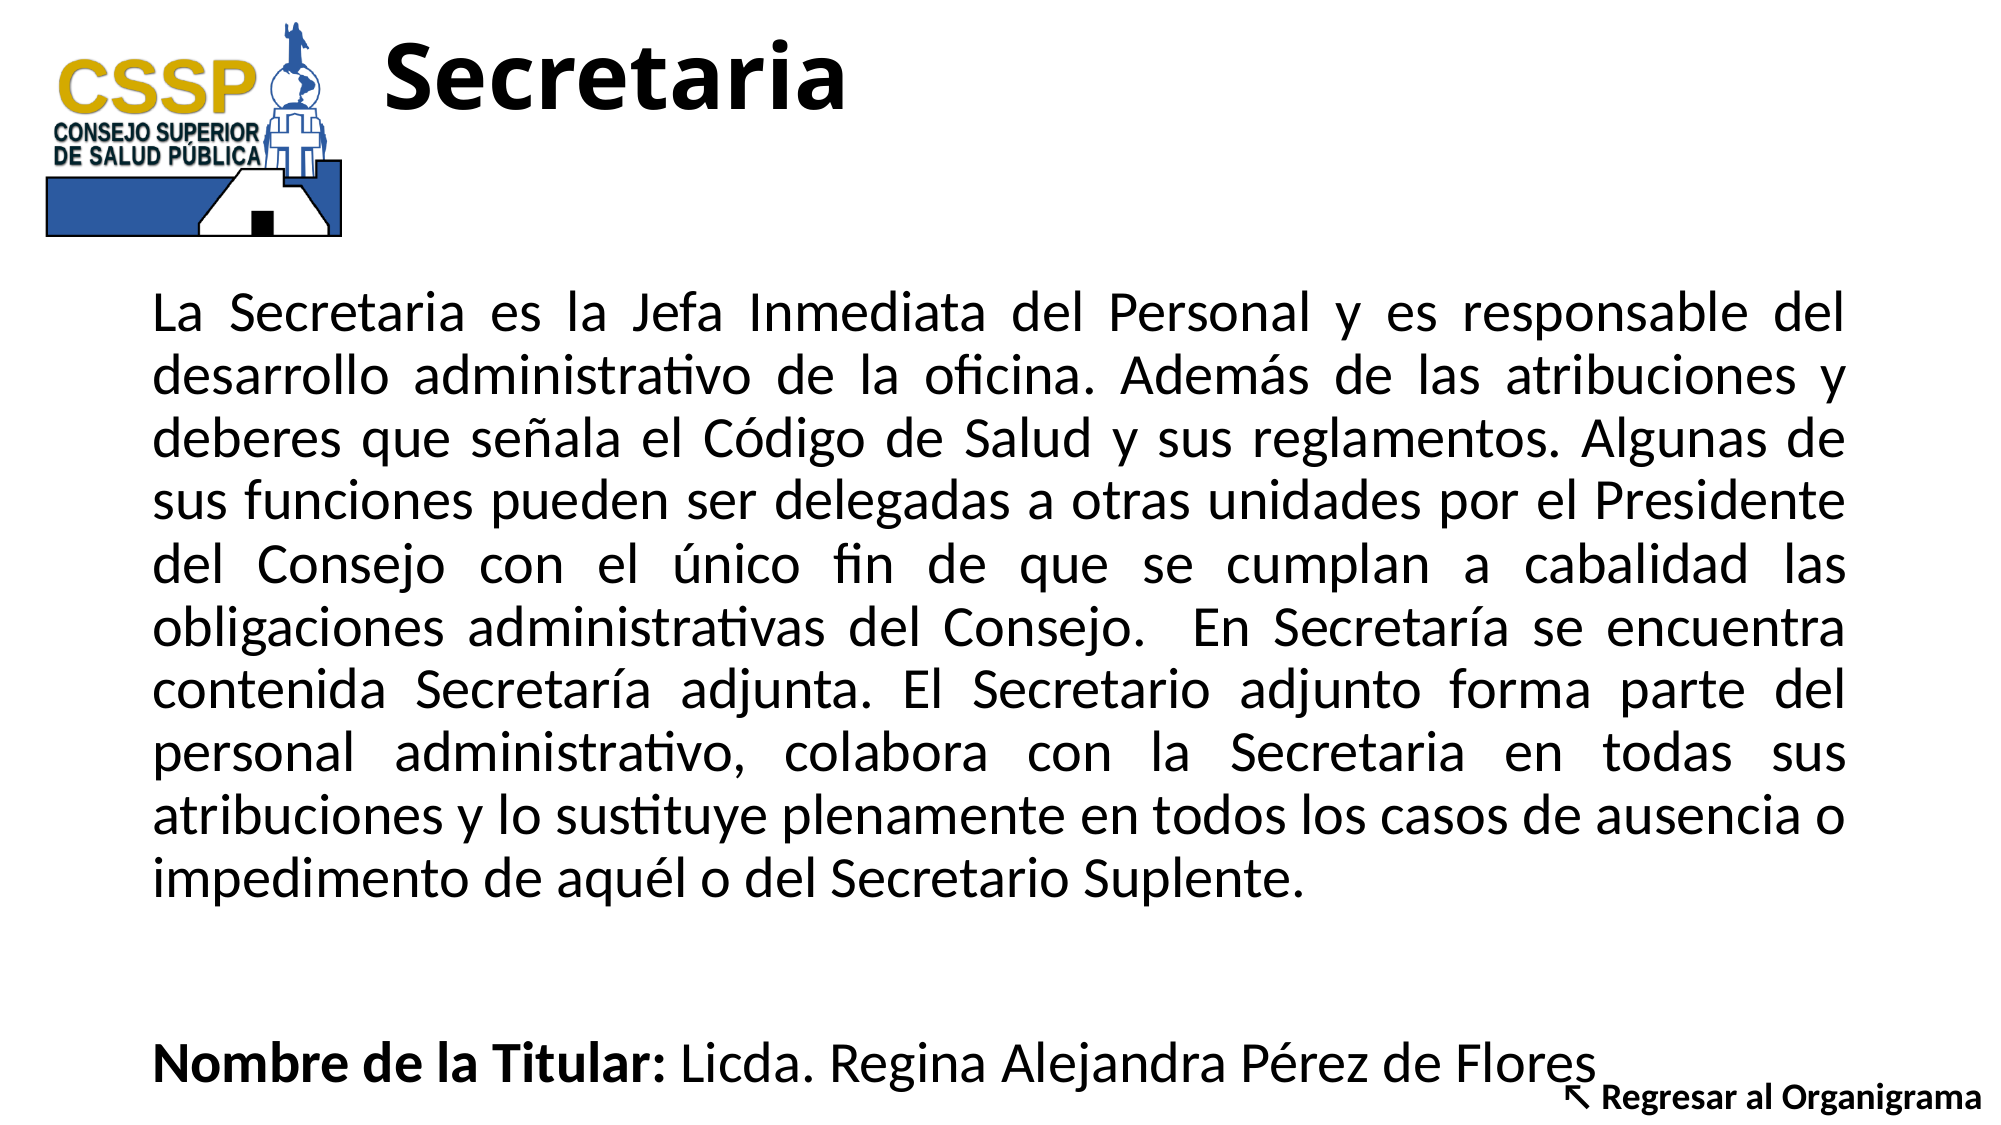

# Secretaria
La Secretaria es la Jefa Inmediata del Personal y es responsable del desarrollo administrativo de la oficina. Además de las atribuciones y deberes que señala el Código de Salud y sus reglamentos. Algunas de sus funciones pueden ser delegadas a otras unidades por el Presidente del Consejo con el único fin de que se cumplan a cabalidad las obligaciones administrativas del Consejo. En Secretaría se encuentra contenida Secretaría adjunta. El Secretario adjunto forma parte del personal administrativo, colabora con la Secretaria en todas sus atribuciones y lo sustituye plenamente en todos los casos de ausencia o impedimento de aquél o del Secretario Suplente.
Nombre de la Titular: Licda. Regina Alejandra Pérez de Flores
Mujeres: 1
Hombres: 2
Total de empleados: 3
↖ Regresar al Organigrama